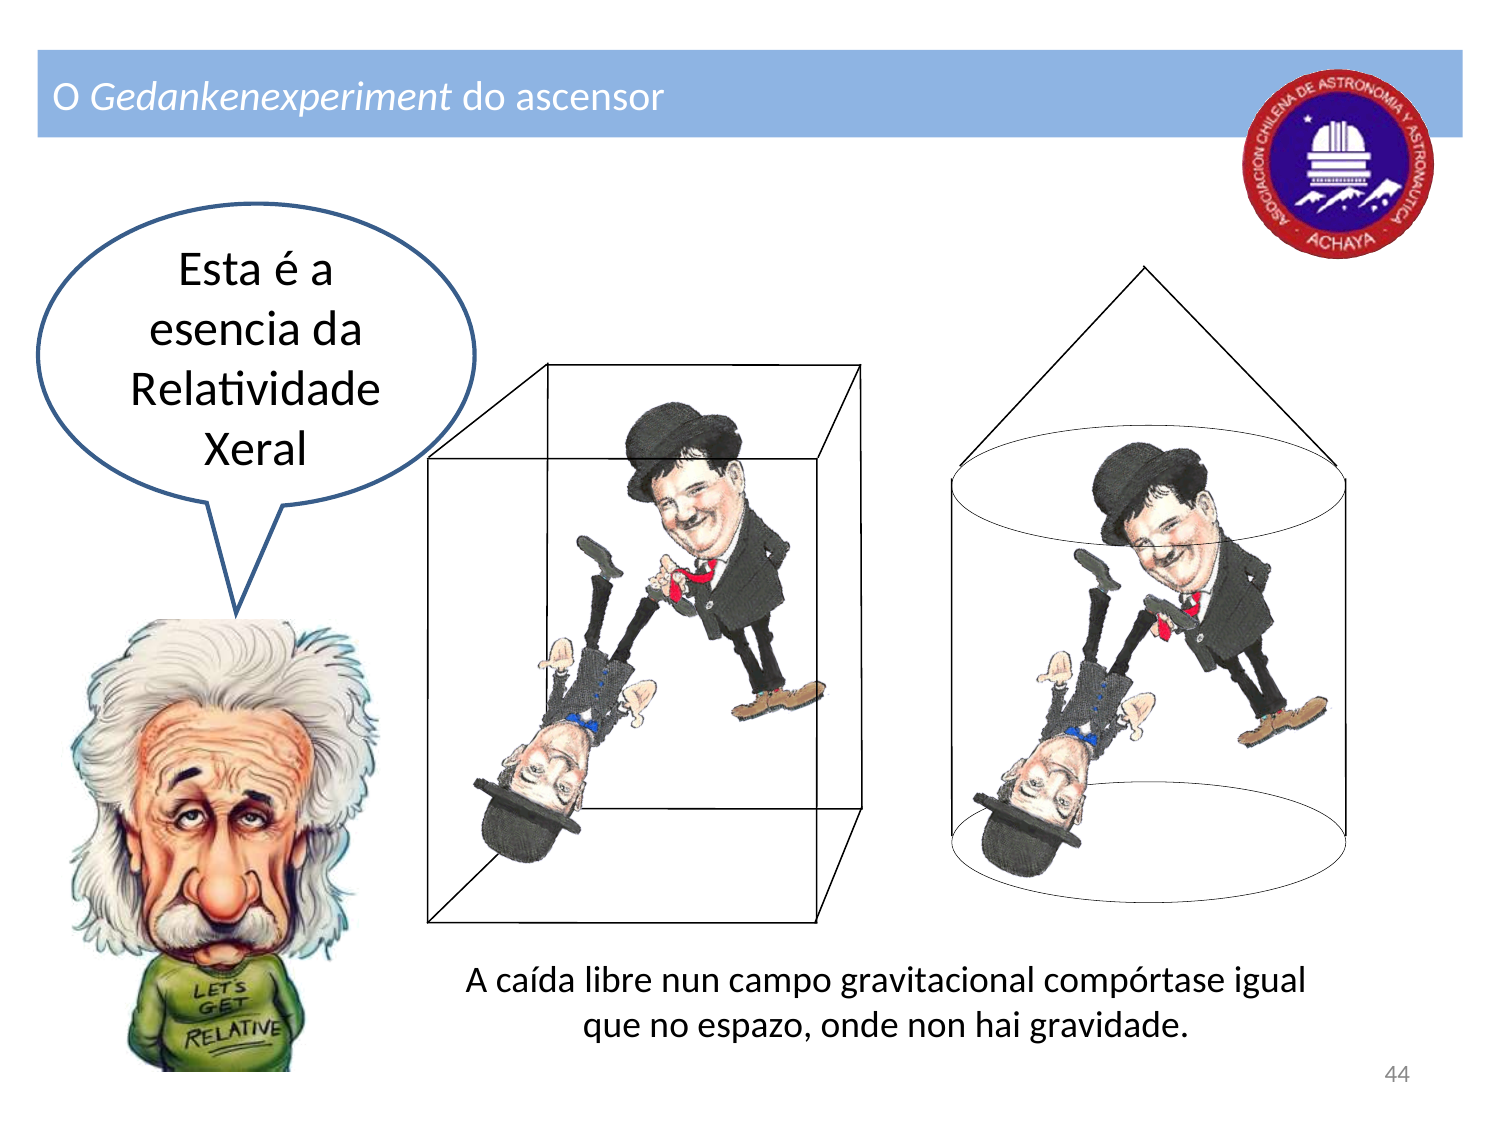

O Gedankenexperiment do ascensor
Esta é a esencia da Relatividade Xeral
A caída libre nun campo gravitacional compórtase igual que no espazo, onde non hai gravidade.